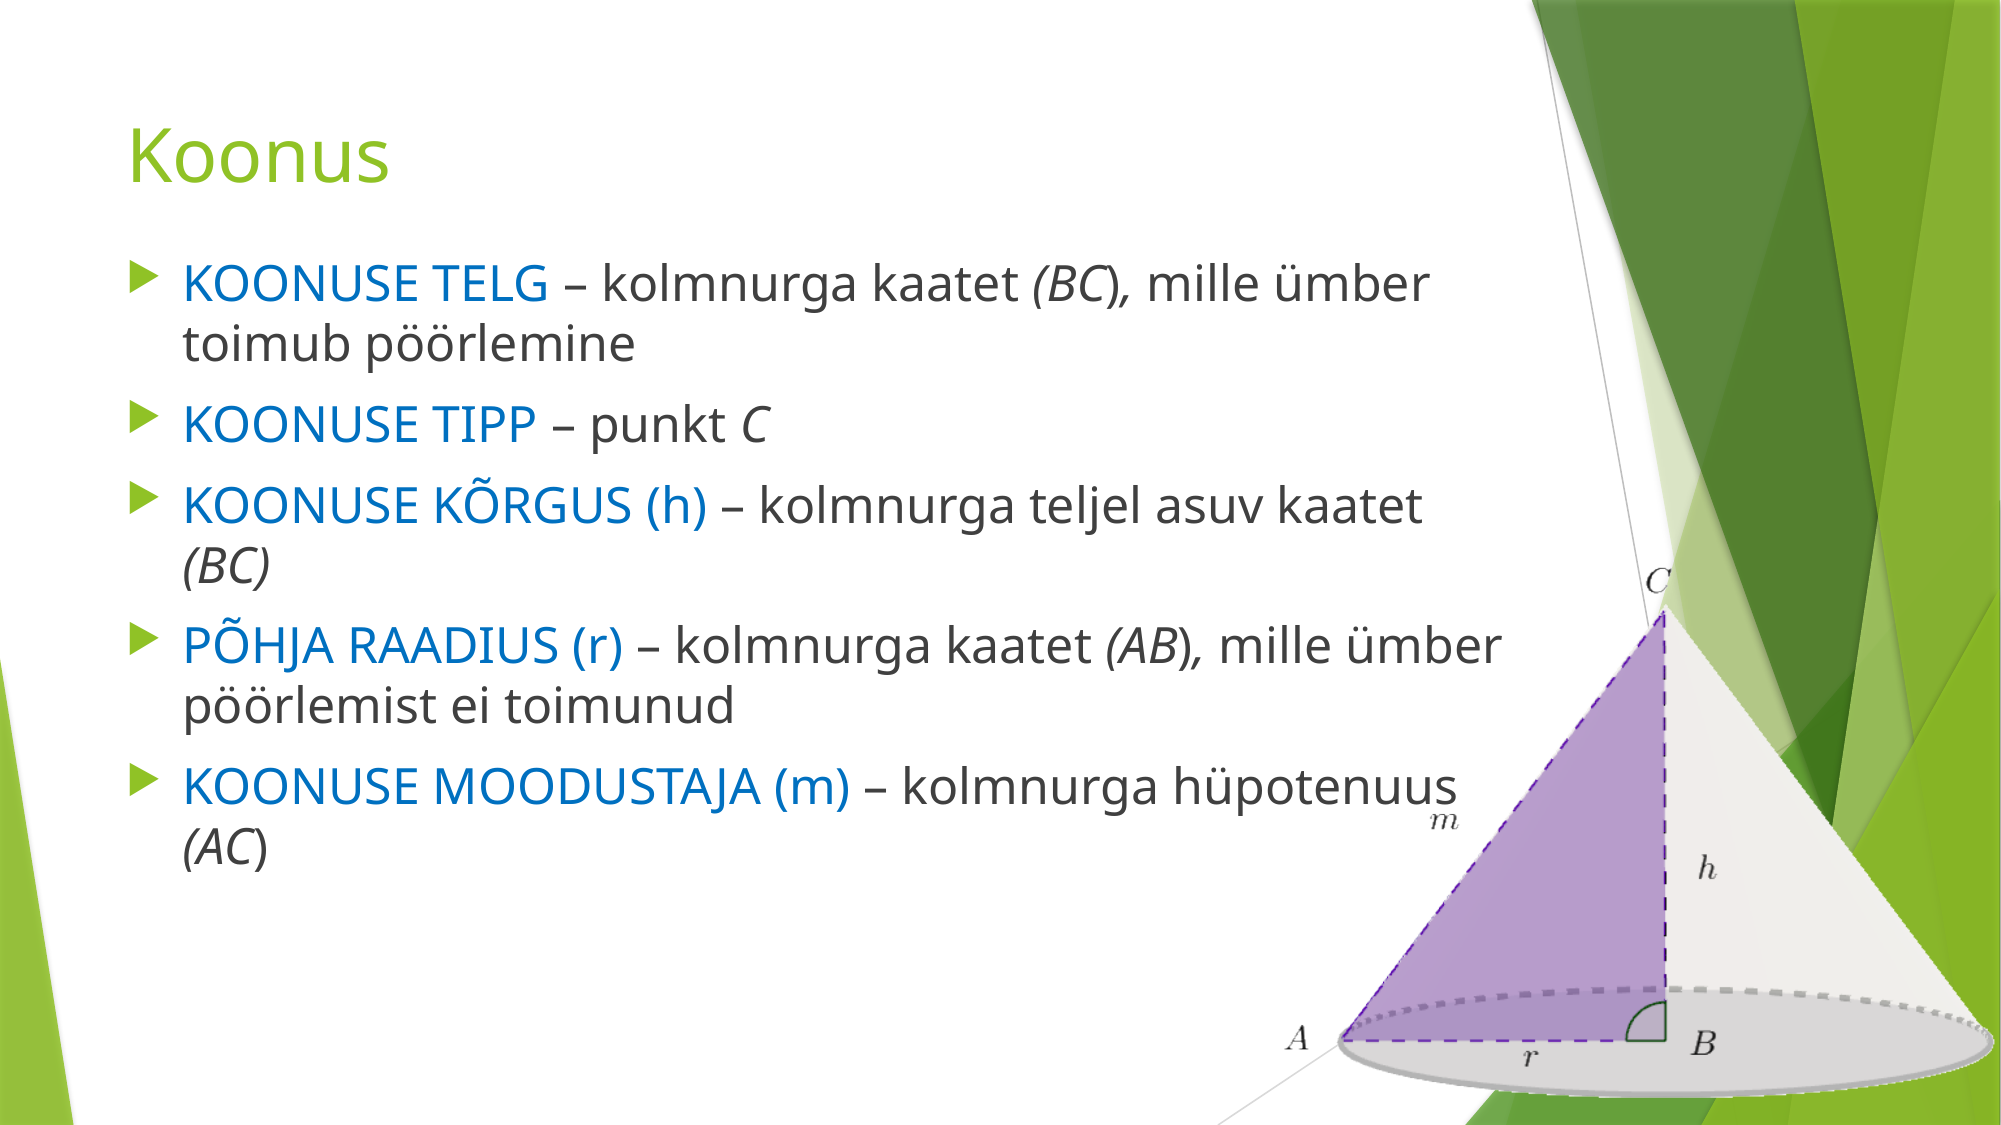

# Koonus
KOONUSE TELG – kolmnurga kaatet (BC), mille ümber toimub pöörlemine
KOONUSE TIPP – punkt C
KOONUSE KÕRGUS (h) – kolmnurga teljel asuv kaatet (BC)
PÕHJA RAADIUS (r) – kolmnurga kaatet (AB), mille ümber pöörlemist ei toimunud
KOONUSE MOODUSTAJA (m) – kolmnurga hüpotenuus (AC)